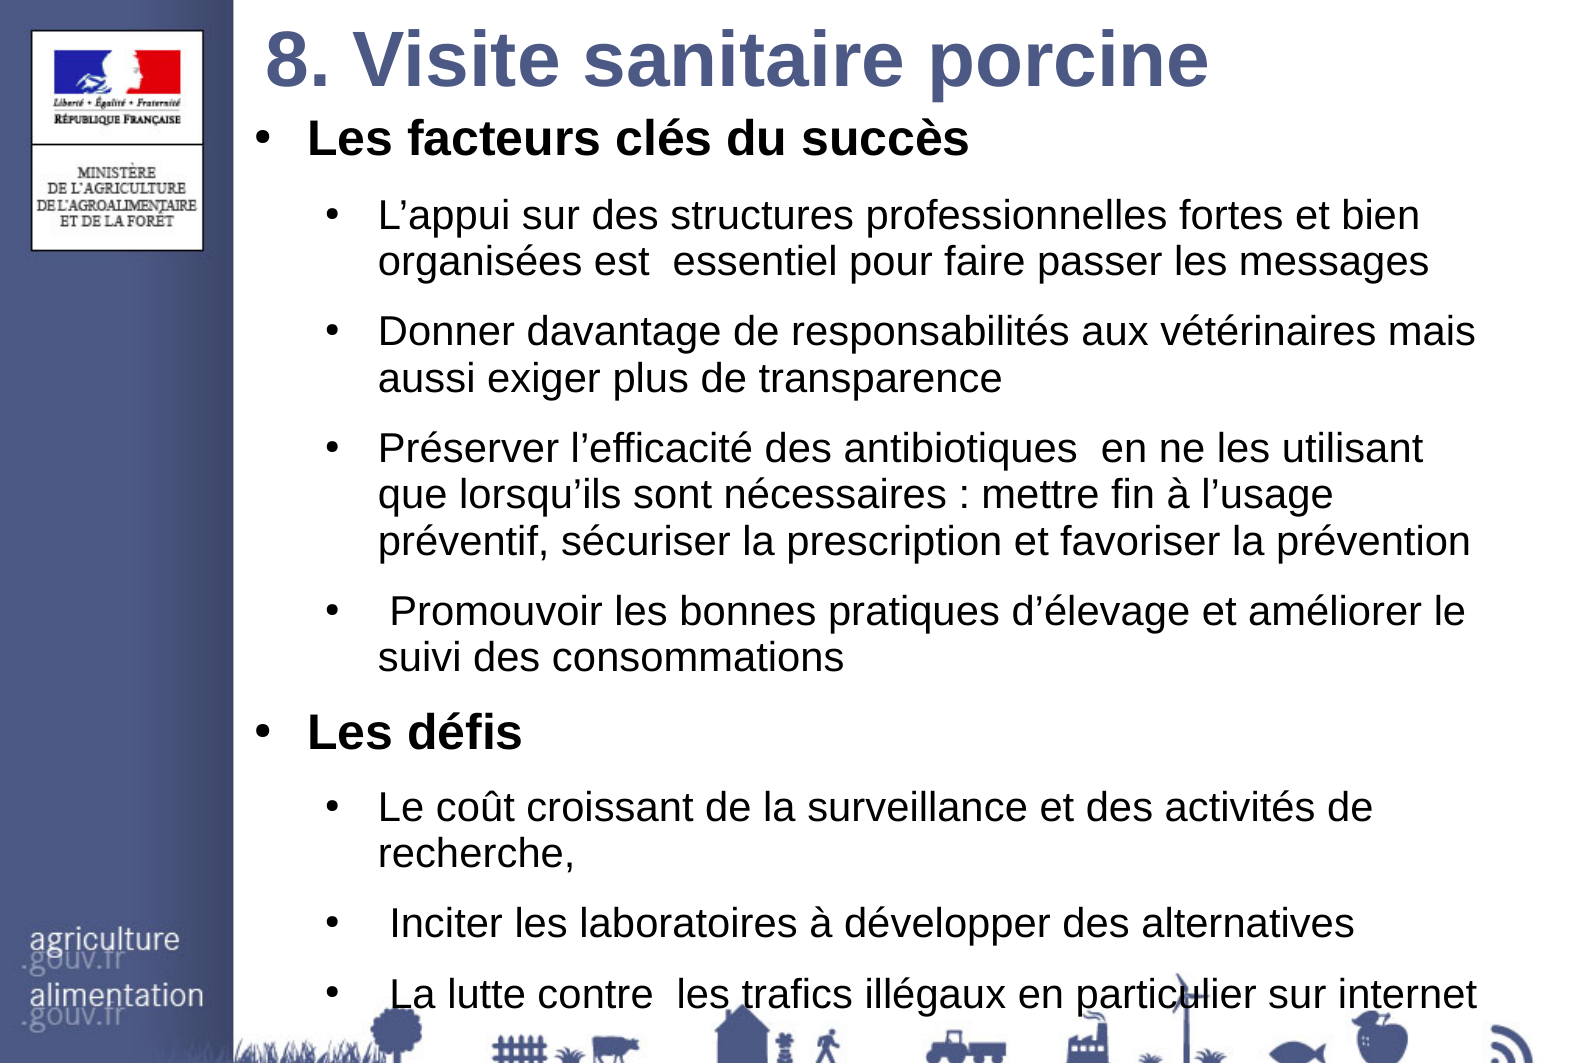

# 8. Visite sanitaire porcine
Les facteurs clés du succès
L’appui sur des structures professionnelles fortes et bien organisées est essentiel pour faire passer les messages
Donner davantage de responsabilités aux vétérinaires mais aussi exiger plus de transparence
Préserver l’efficacité des antibiotiques en ne les utilisant que lorsqu’ils sont nécessaires : mettre fin à l’usage préventif, sécuriser la prescription et favoriser la prévention
 Promouvoir les bonnes pratiques d’élevage et améliorer le suivi des consommations
Les défis
Le coût croissant de la surveillance et des activités de recherche,
 Inciter les laboratoires à développer des alternatives
 La lutte contre les trafics illégaux en particulier sur internet